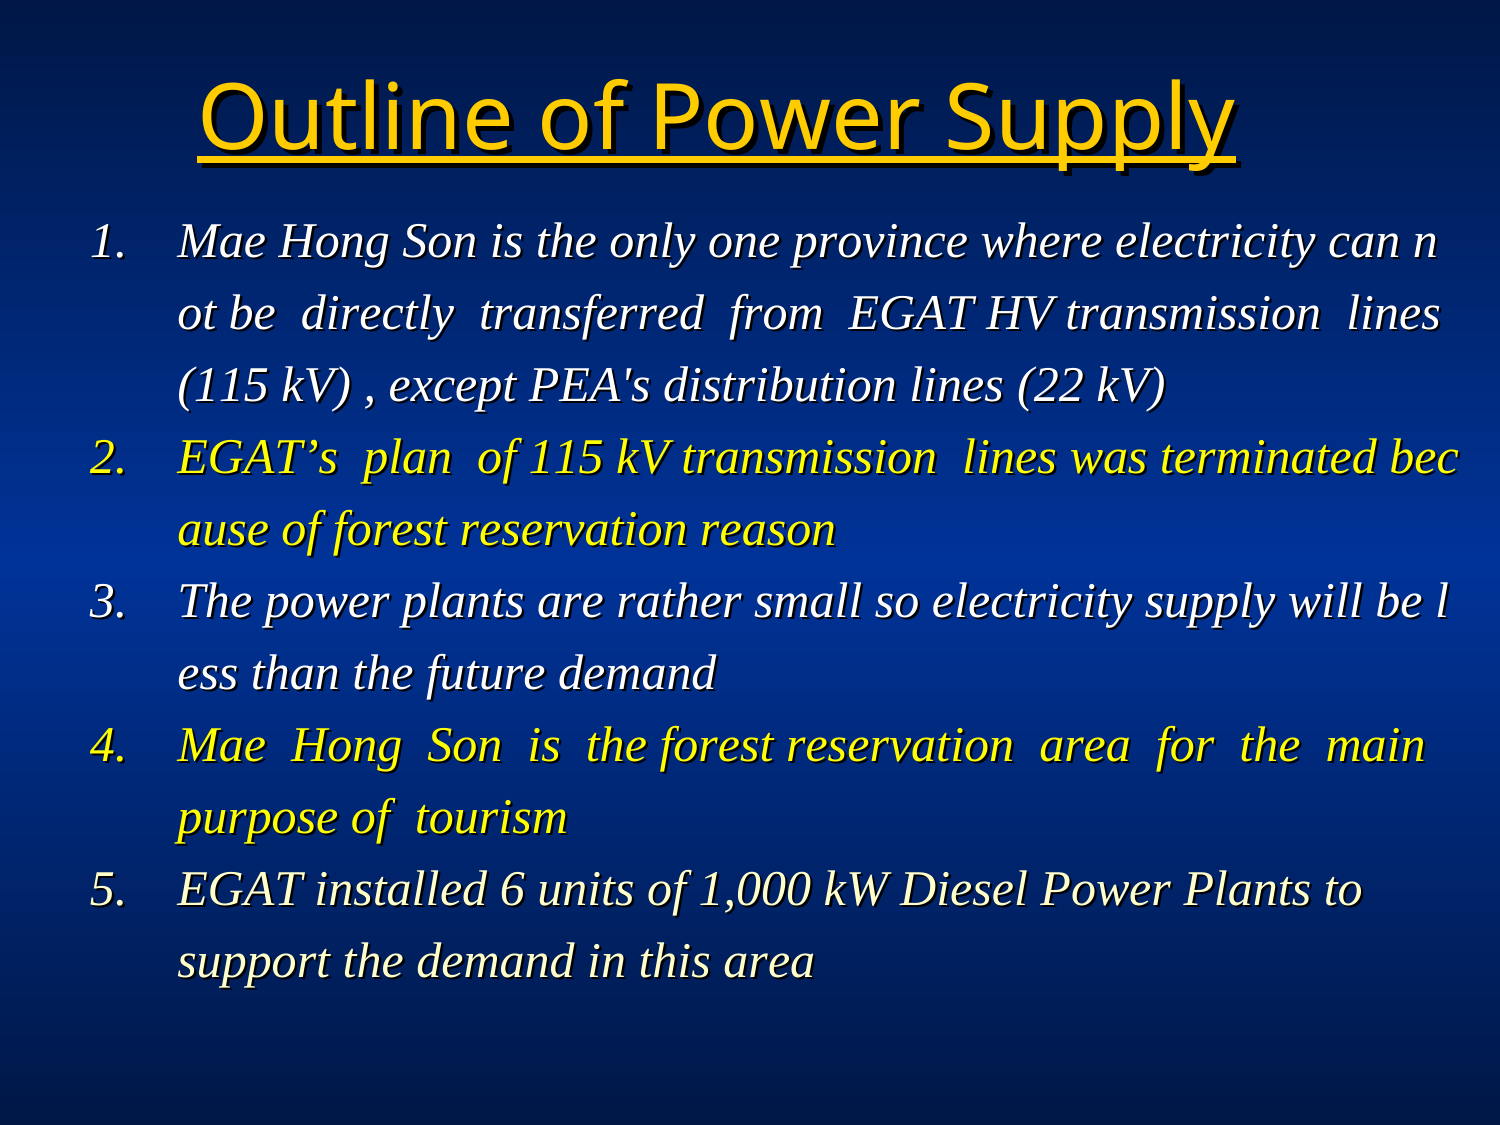

Outline of Power Supply
Mae Hong Son is the only one province where electricity can not be directly transferred from EGAT HV transmission lines (115 kV) , except PEA's distribution lines (22 kV)
EGAT’s plan of 115 kV transmission lines was terminated because of forest reservation reason
The power plants are rather small so electricity supply will be less than the future demand
Mae Hong Son is the forest reservation area for the main purpose of tourism
EGAT installed 6 units of 1,000 kW Diesel Power Plants to support the demand in this area